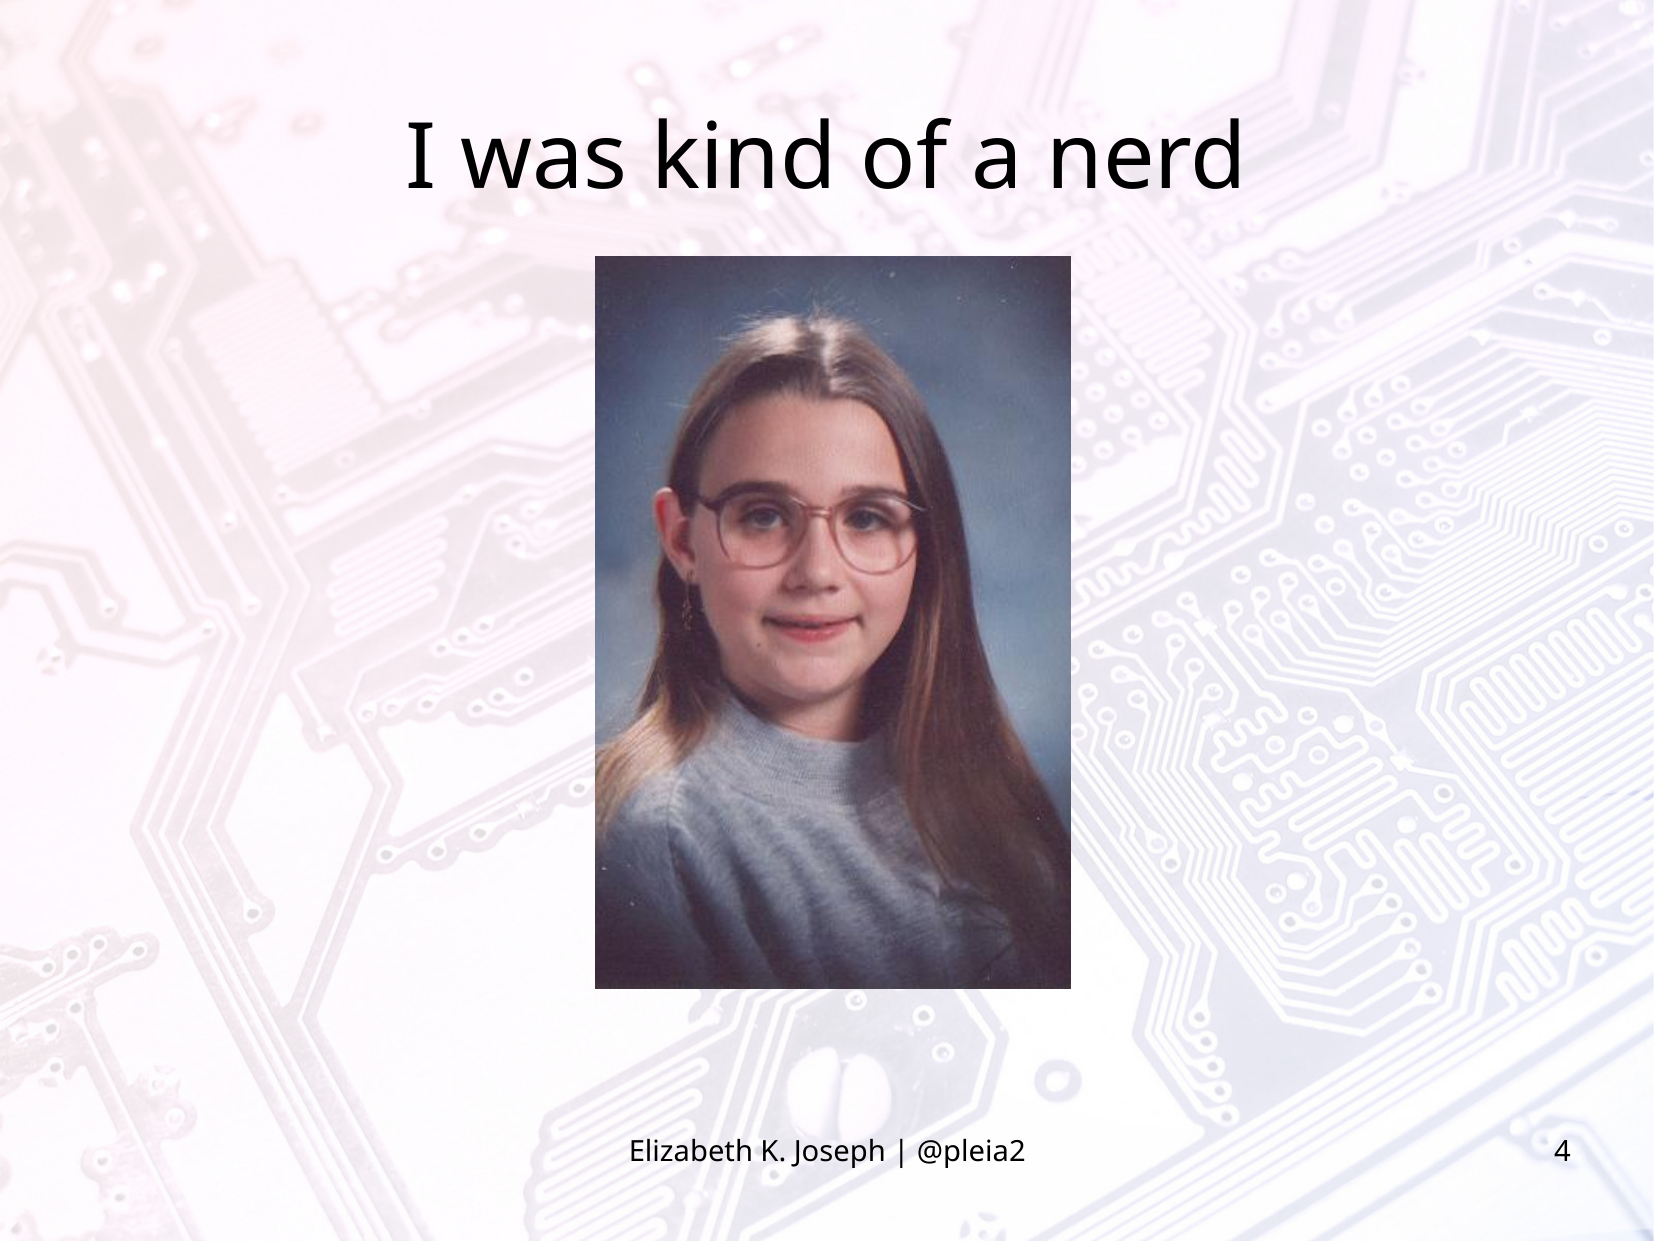

# I was kind of a nerd
Elizabeth K. Joseph | @pleia2
4